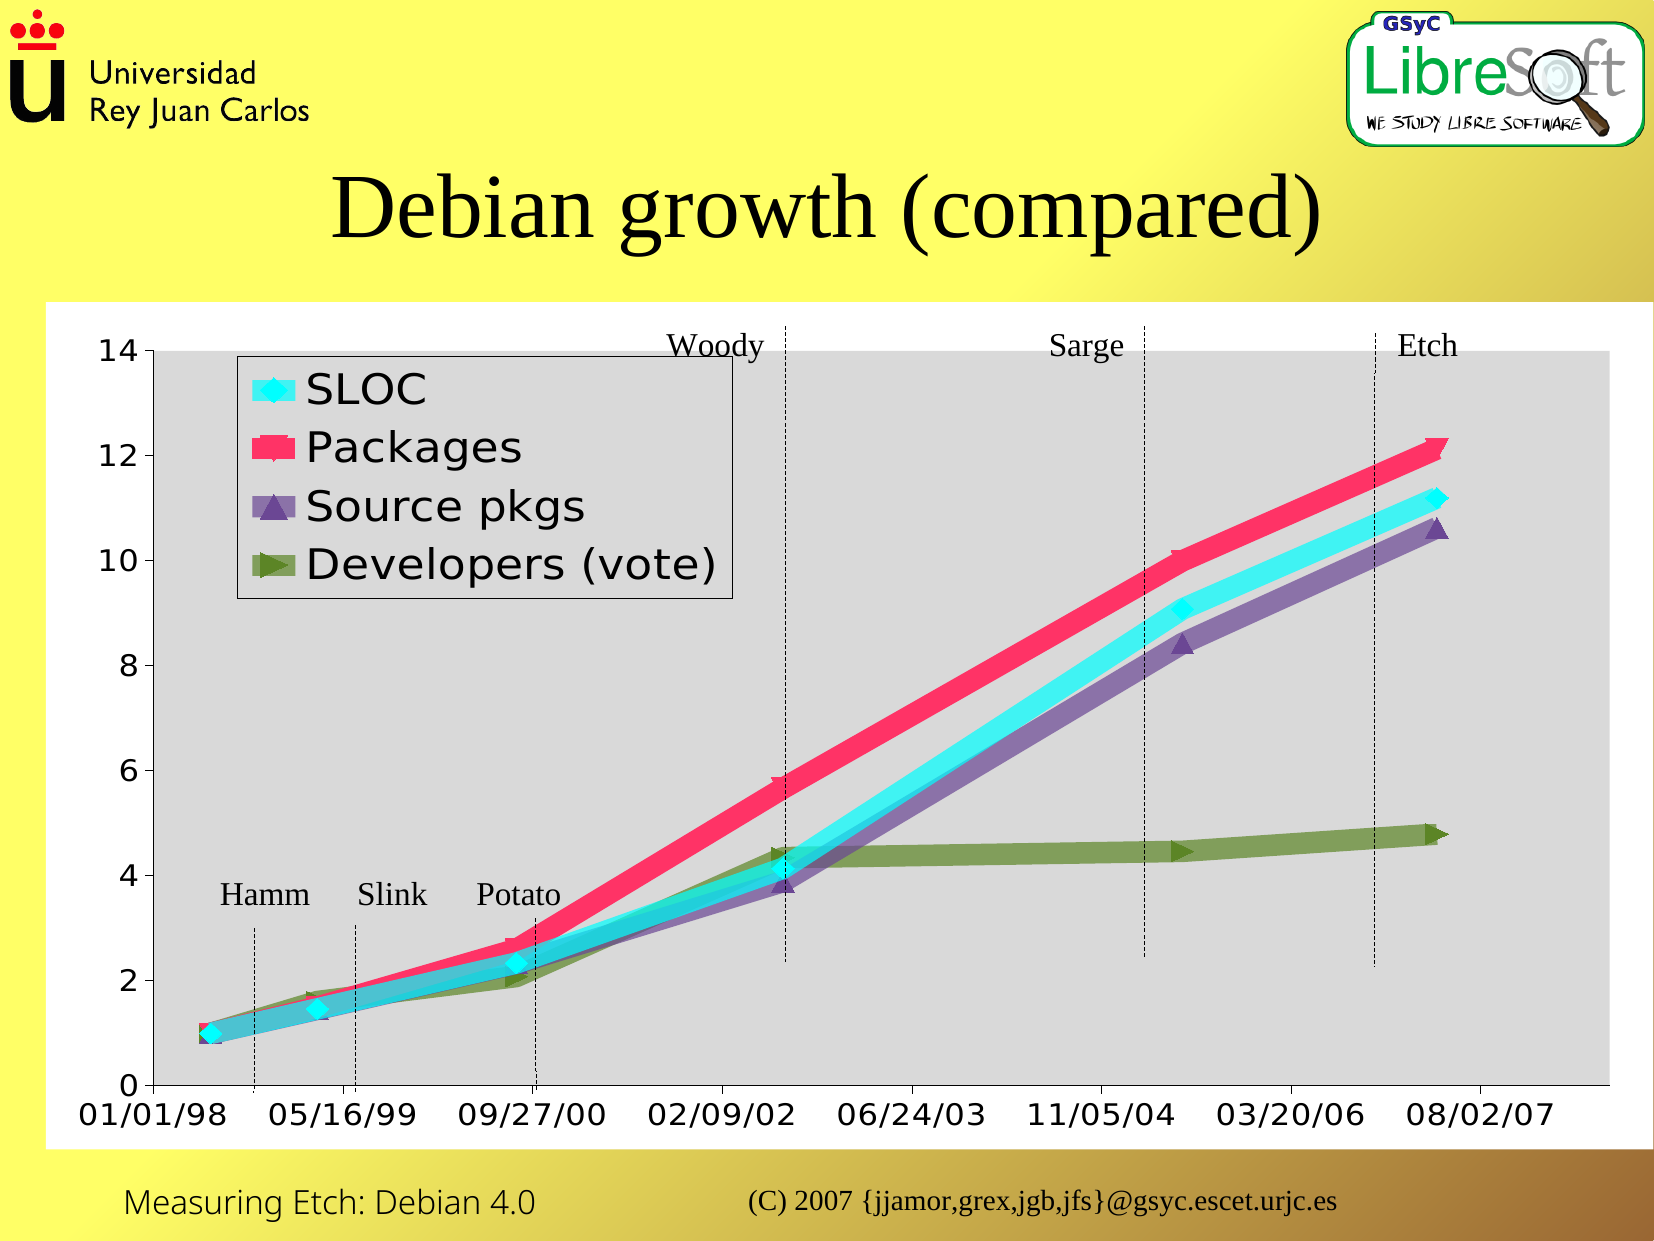

# Debian growth (compared)
### Chart
| Category | SLOC | Packages | Source pkgs | Developers (vote) |
|---|---|---|---|---|Woody
Sarge
Etch
Hamm
Slink
Potato